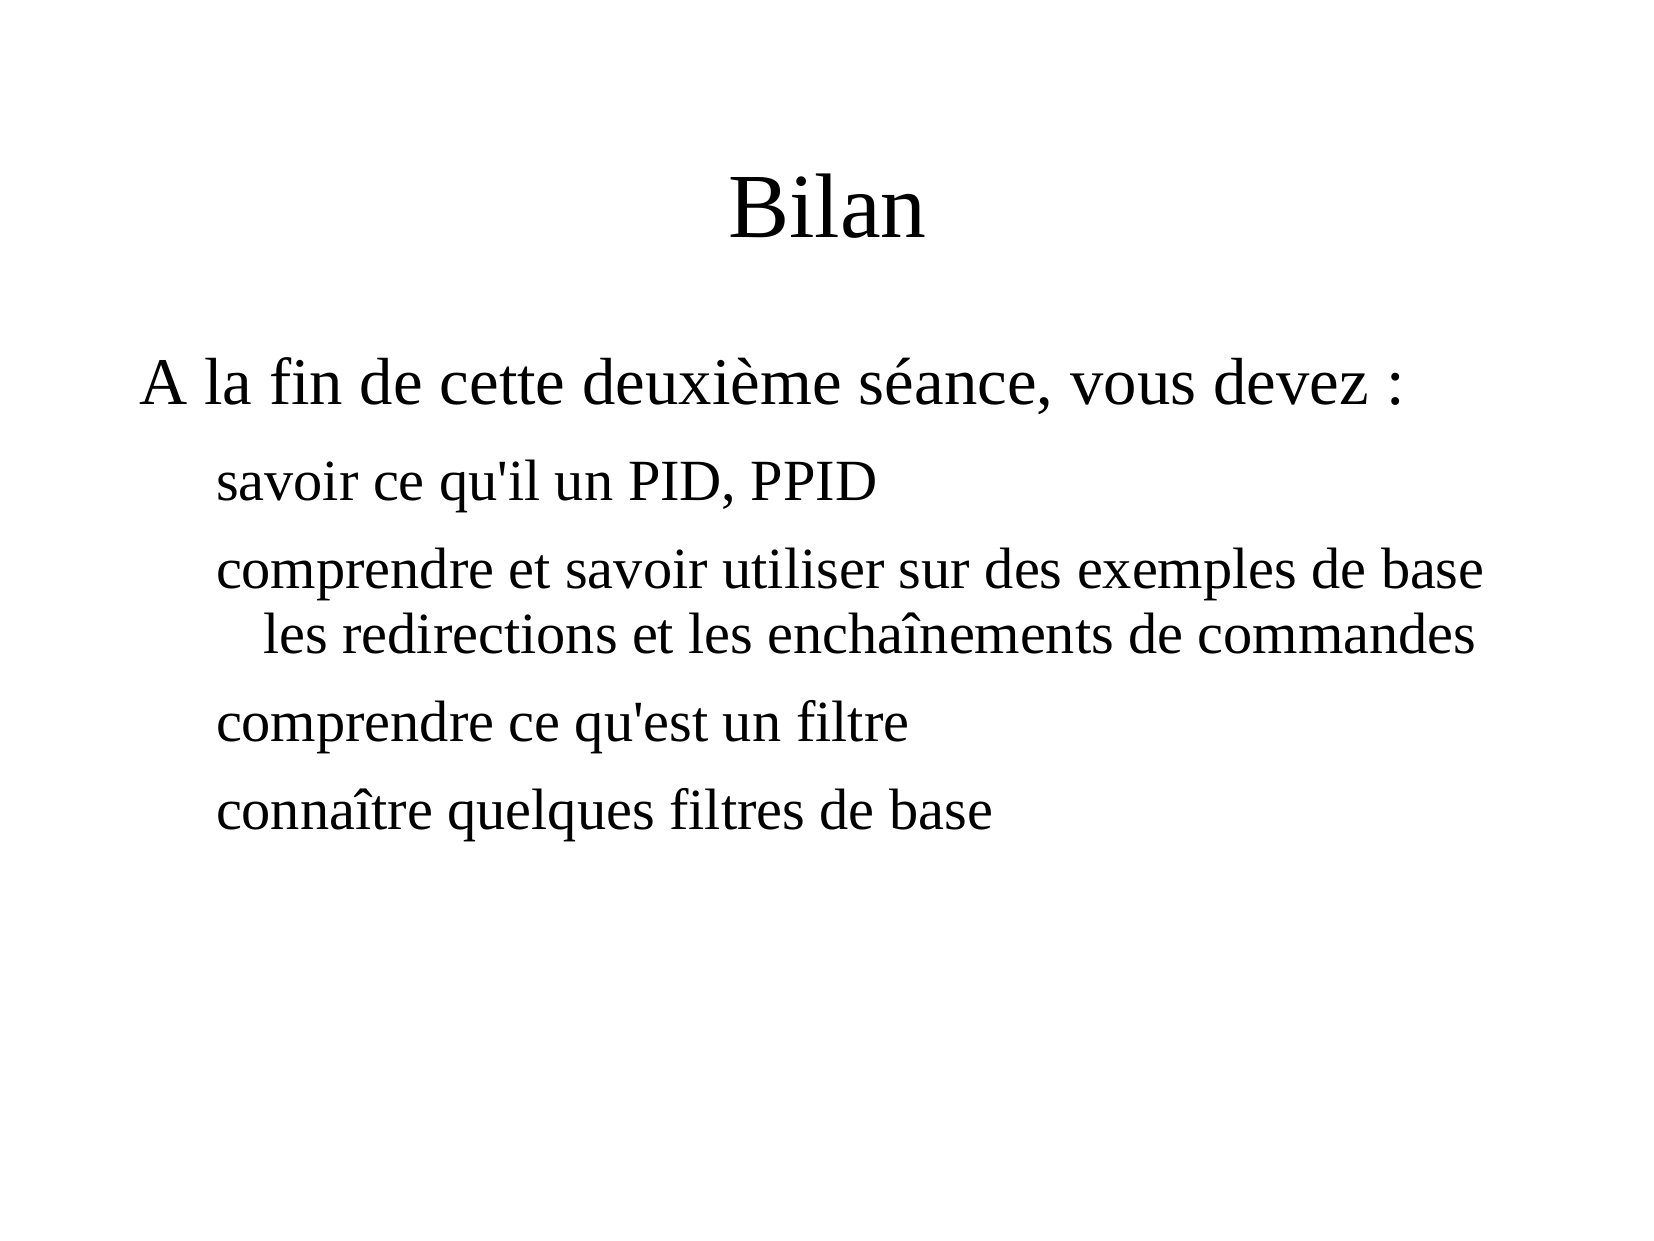

# Bilan
A la fin de cette deuxième séance, vous devez :
savoir ce qu'il un PID, PPID
comprendre et savoir utiliser sur des exemples de base les redirections et les enchaînements de commandes
comprendre ce qu'est un filtre
connaître quelques filtres de base